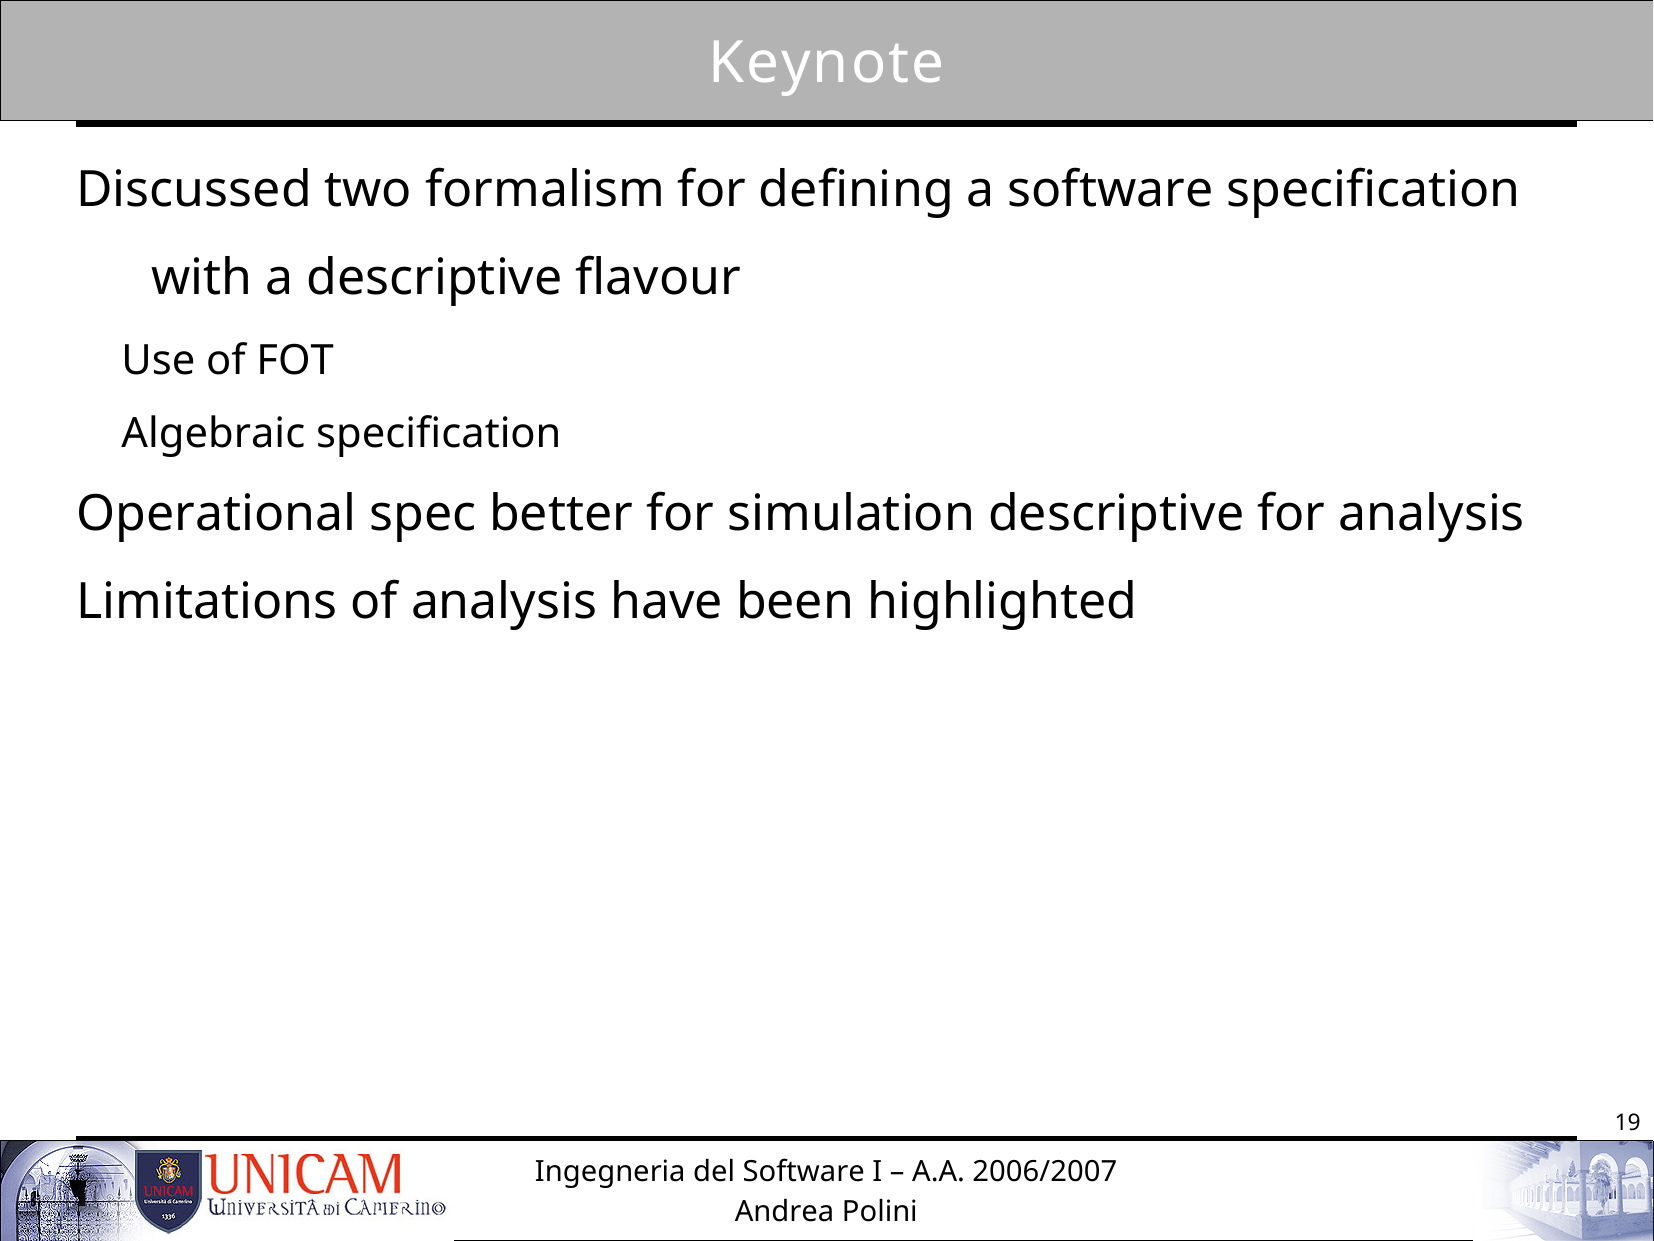

# Keynote
Discussed two formalism for defining a software specification with a descriptive flavour
Use of FOT
Algebraic specification
Operational spec better for simulation descriptive for analysis
Limitations of analysis have been highlighted
19